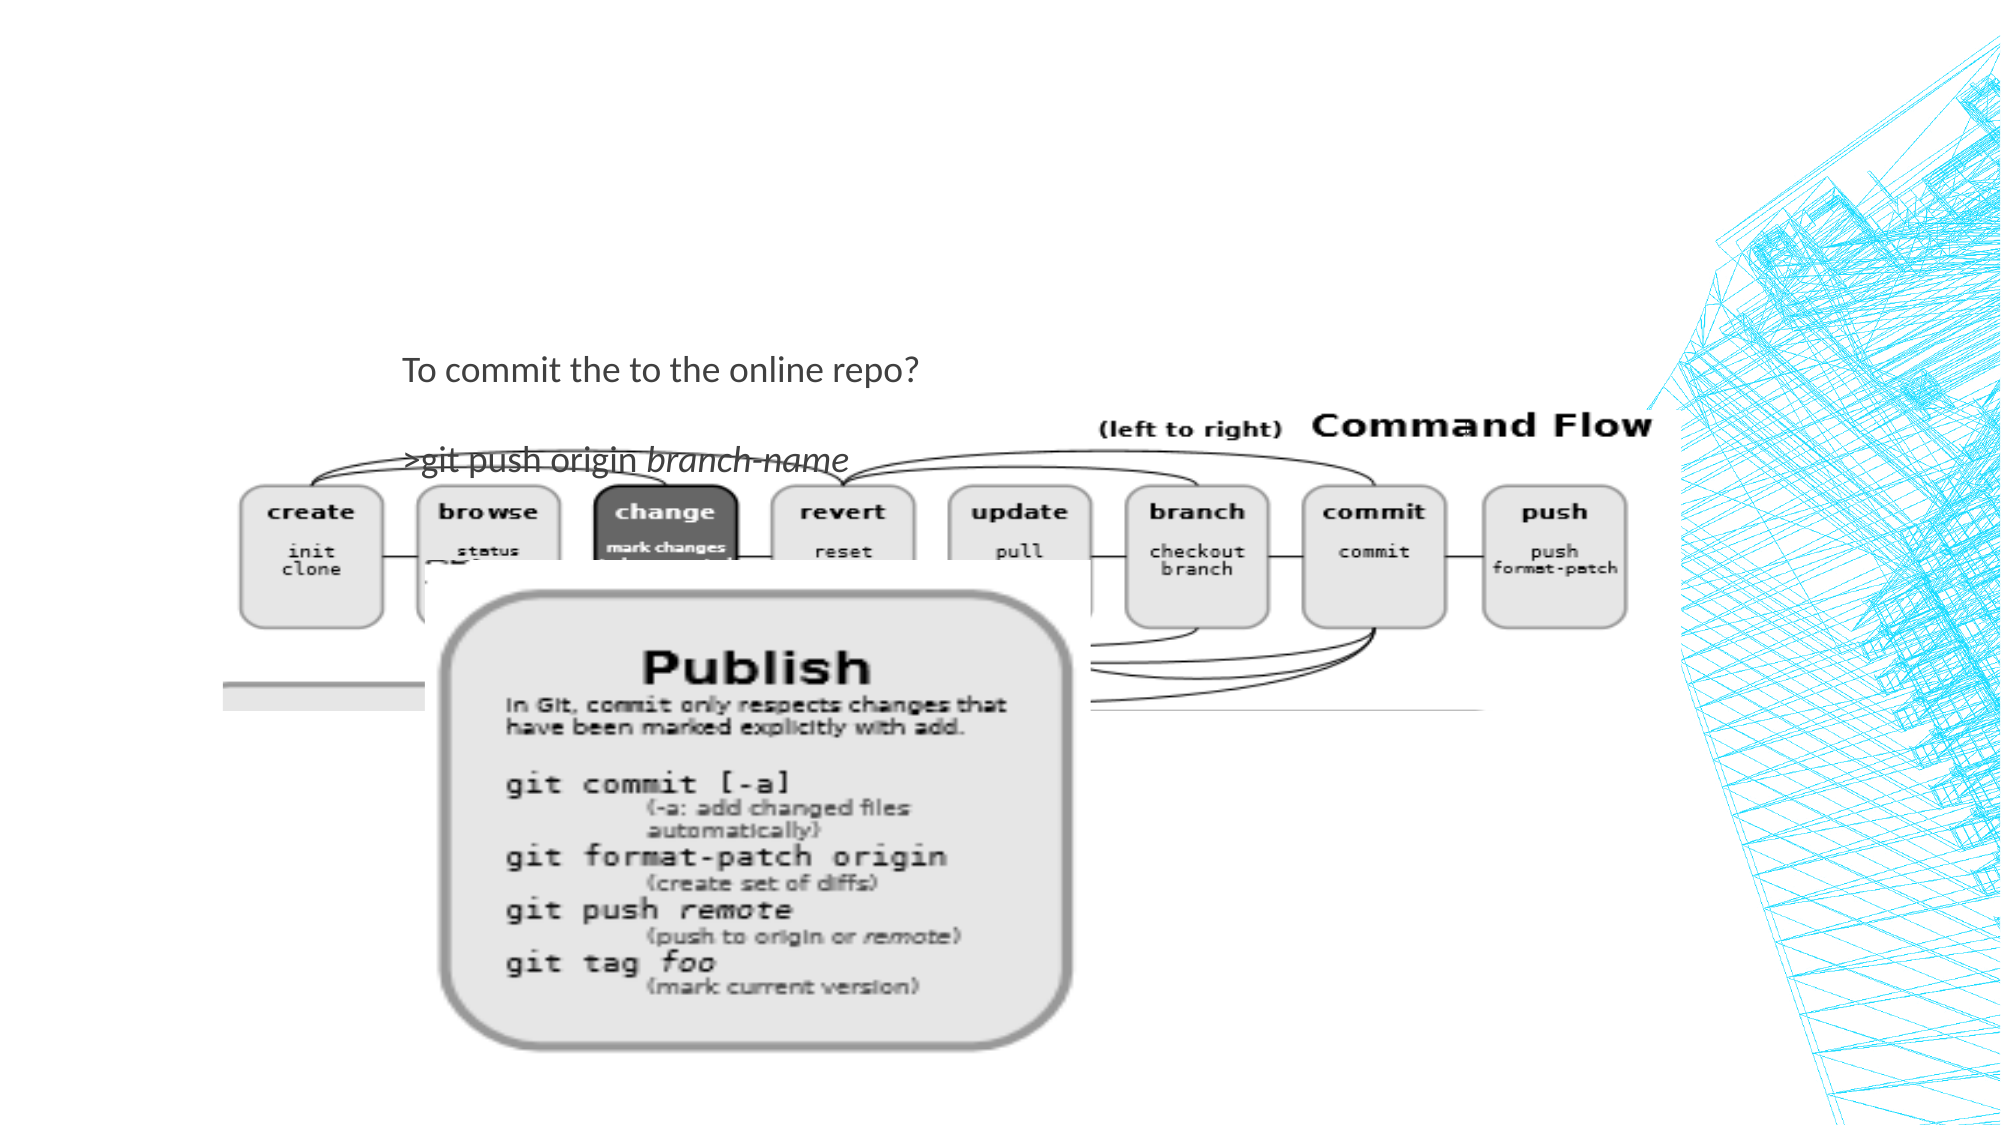

To commit the to the online repo?
>git push origin branch-name